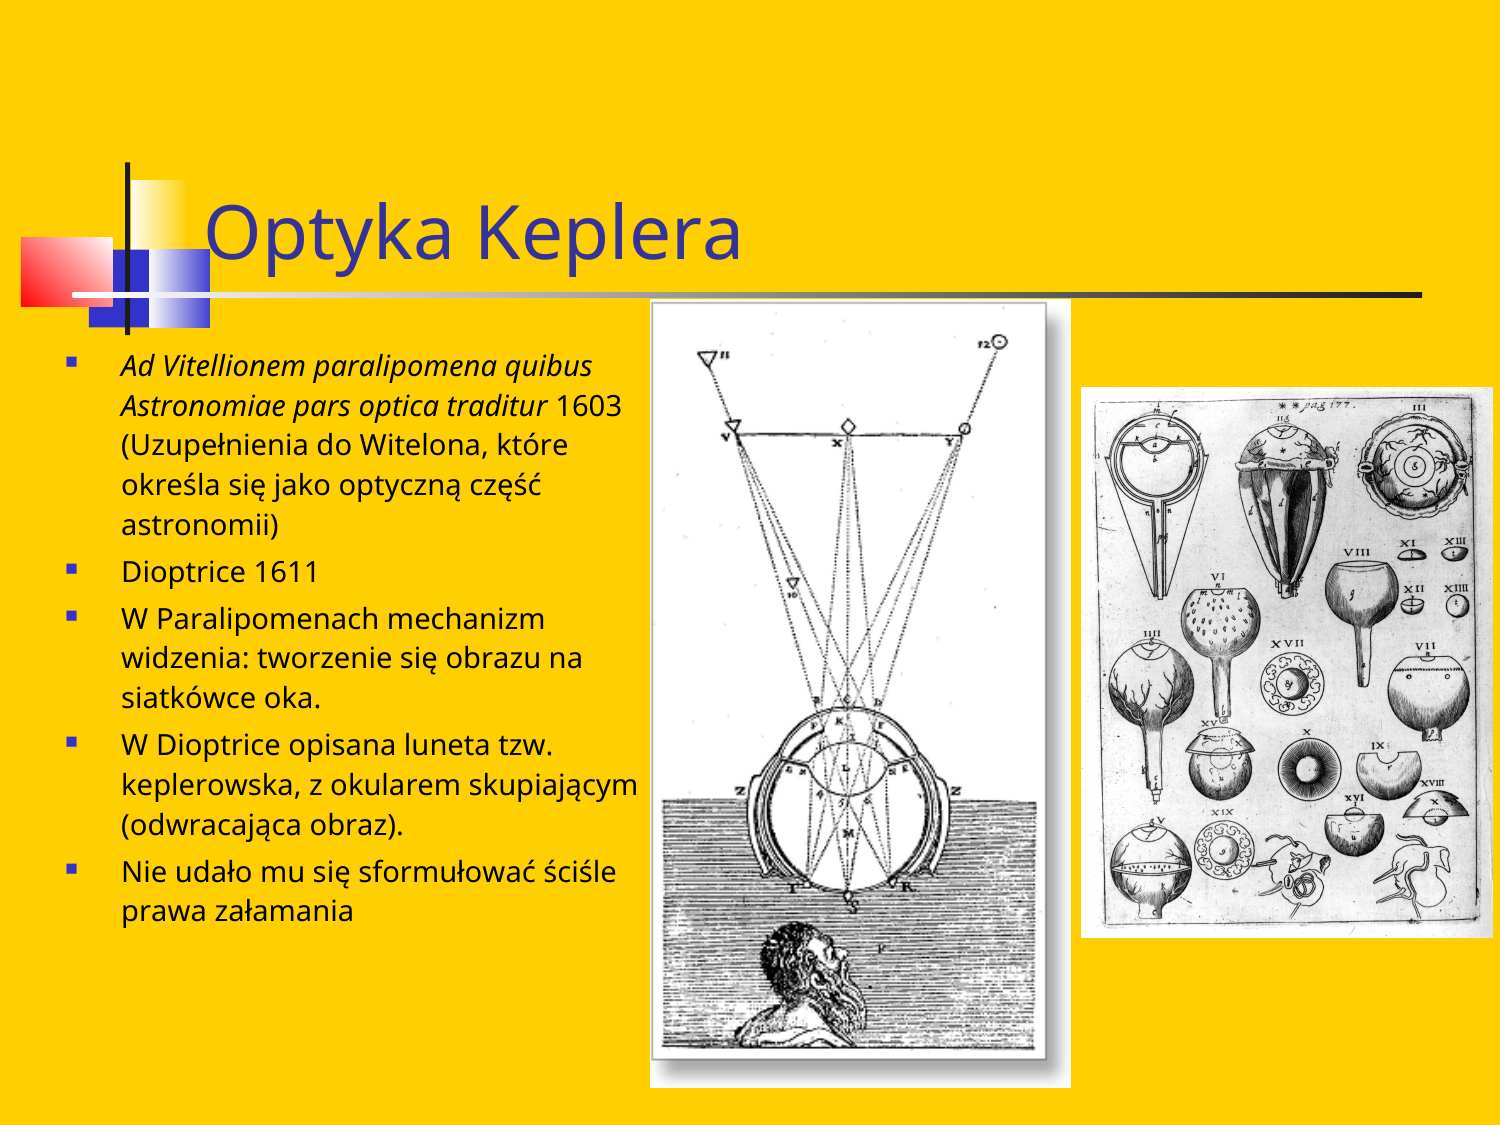

# Optyka Keplera
Ad Vitellionem paralipomena quibus Astronomiae pars optica traditur 1603 (Uzupełnienia do Witelona, które określa się jako optyczną część astronomii)
Dioptrice 1611
W Paralipomenach mechanizm widzenia: tworzenie się obrazu na siatkówce oka.
W Dioptrice opisana luneta tzw. keplerowska, z okularem skupiającym (odwracająca obraz).
Nie udało mu się sformułować ściśle prawa załamania